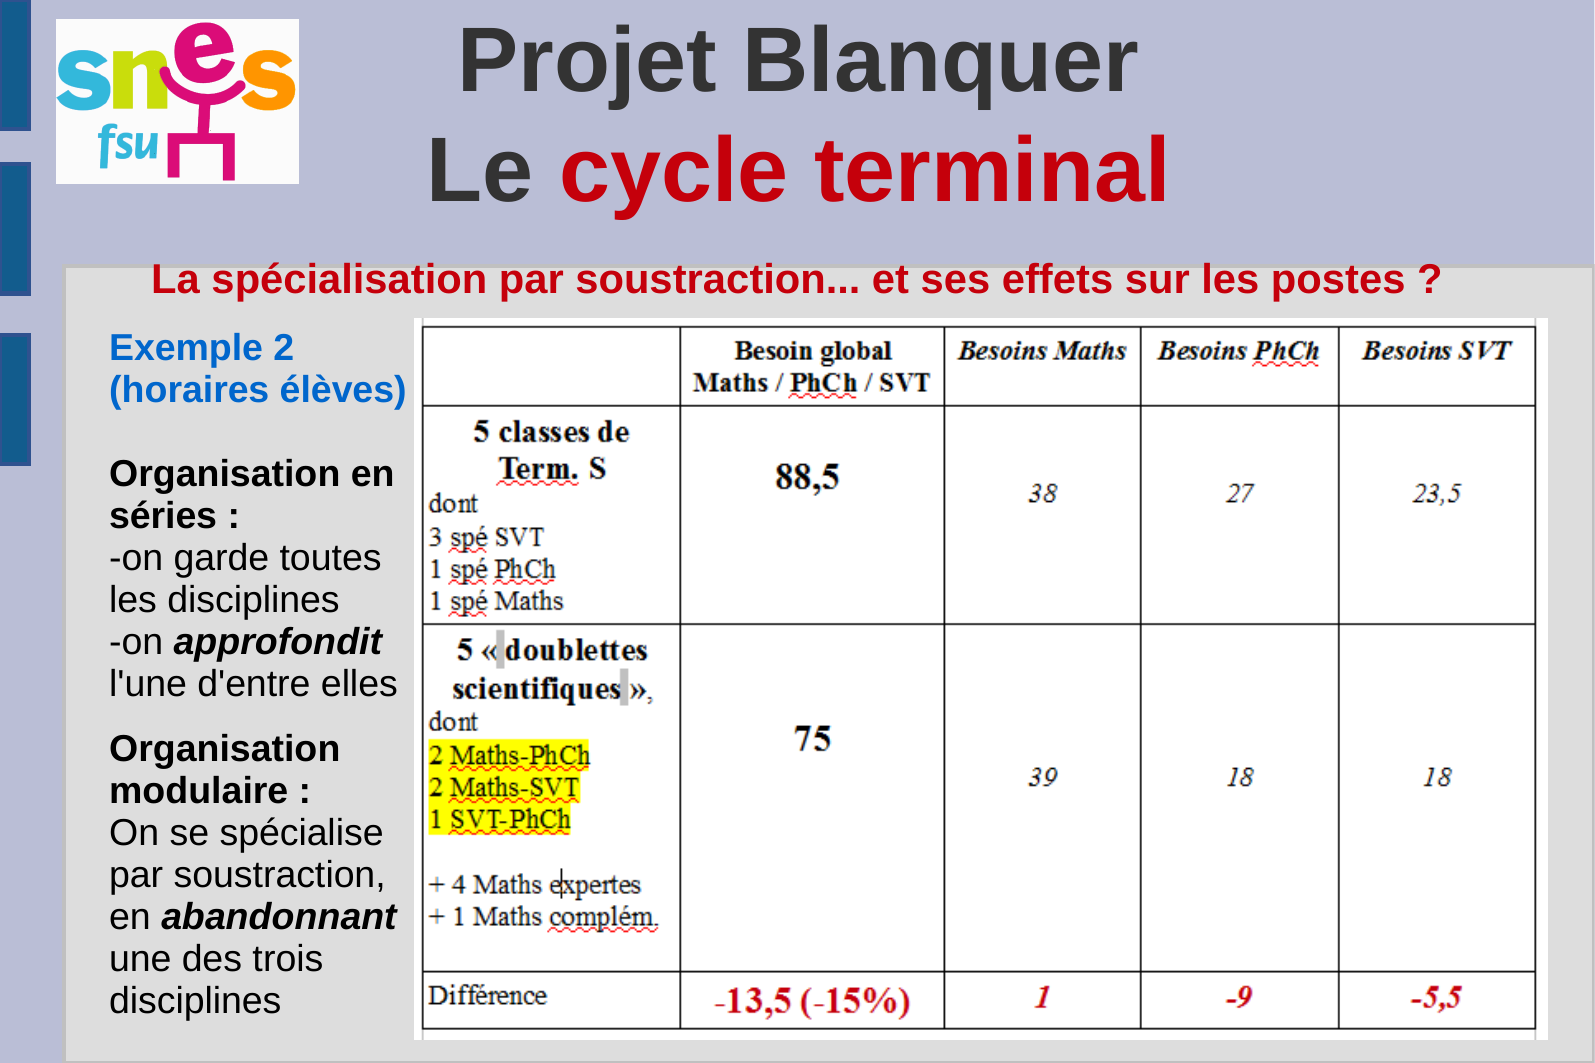

# Projet Blanquer Le cycle terminal
La spécialisation par soustraction... et ses effets sur les postes ?
Exemple 2
(horaires élèves)
Organisation en séries :
-on garde toutes les disciplines
-on approfondit l'une d'entre elles
Organisation modulaire :
On se spécialise par soustraction, en abandonnant une des trois disciplines